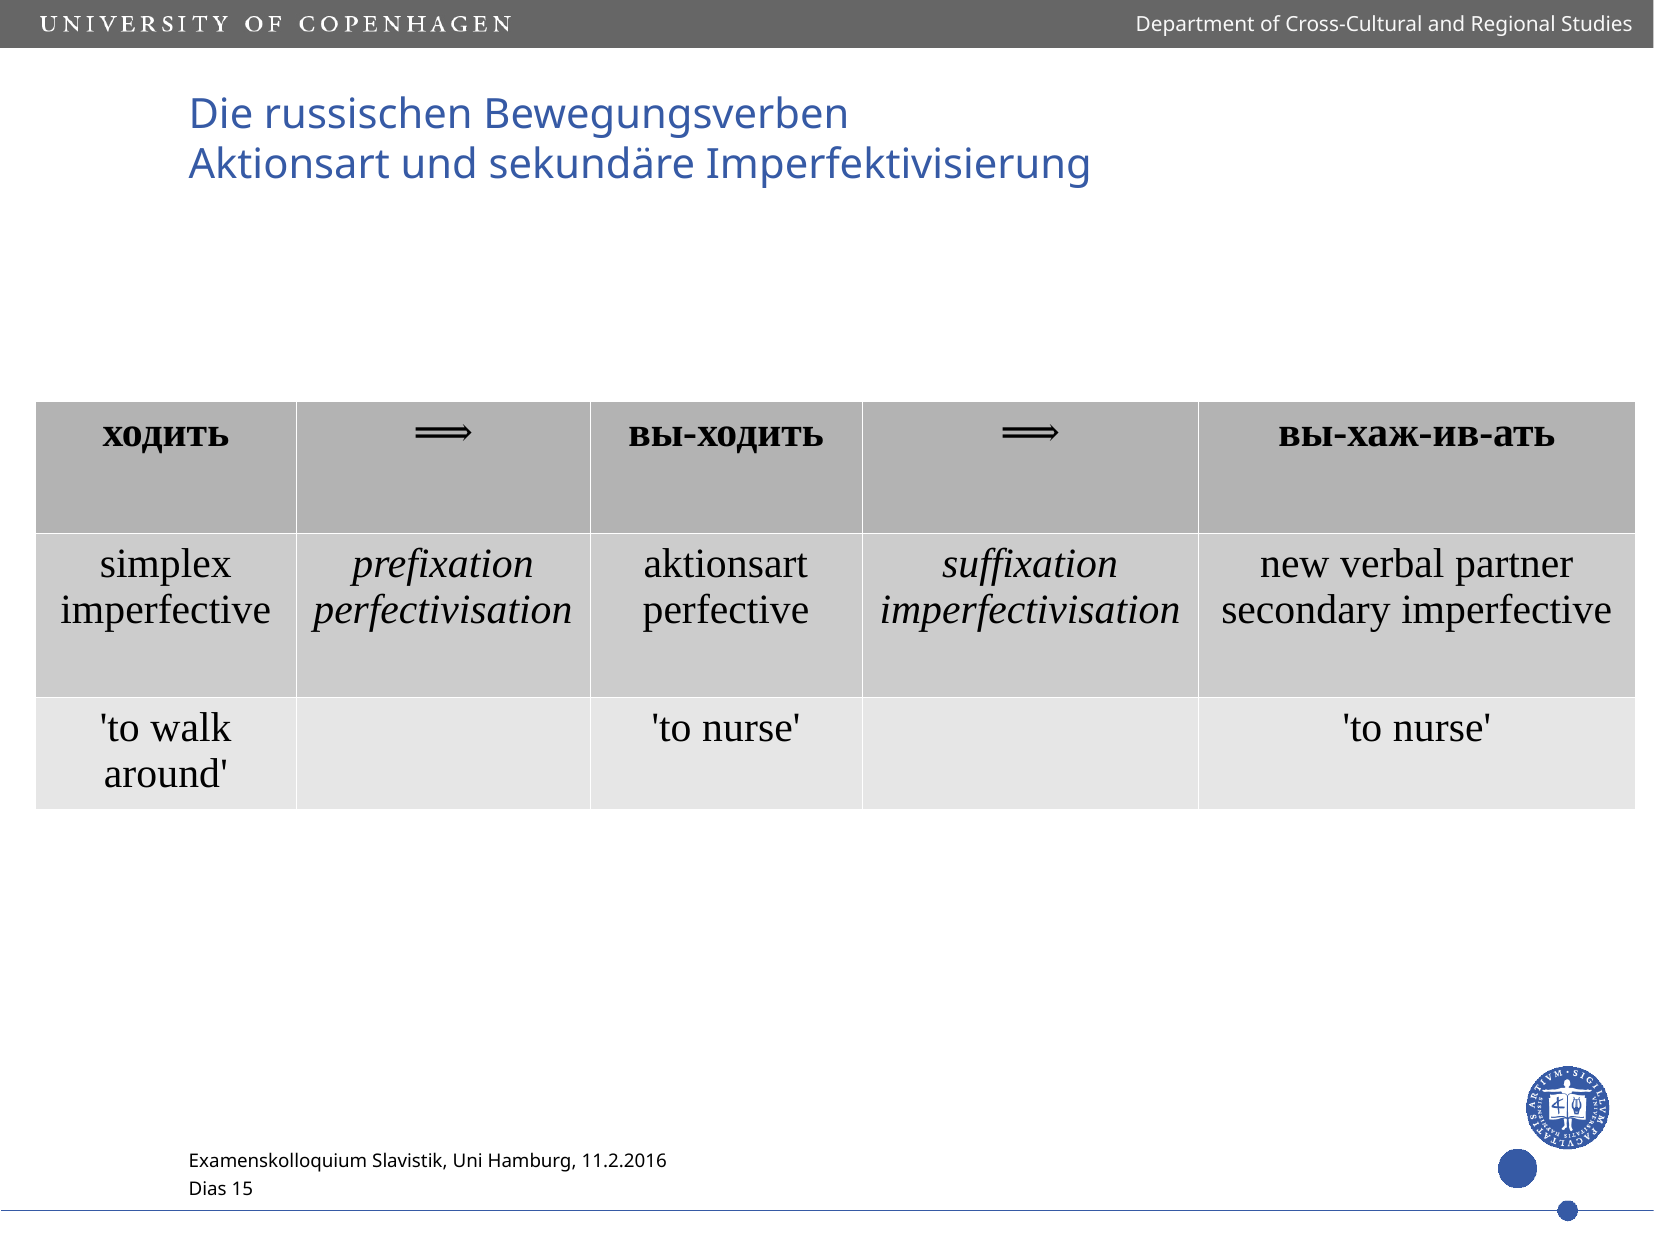

Department of Cross-Cultural and Regional Studies
# Die russischen Bewegungsverben Aktionsart und sekundäre Imperfektivisierung
| ходить | ⟹ | вы-ходить | ⟹ | вы-хаж-ив-ать |
| --- | --- | --- | --- | --- |
| simplex imperfective | prefixation perfectivisation | aktionsart perfective | suffixation imperfectivisation | new verbal partner secondary imperfective |
| 'to walk around' | | 'to nurse' | | 'to nurse' |
Examenskolloquium Slavistik, Uni Hamburg, 11.2.2016
Dias